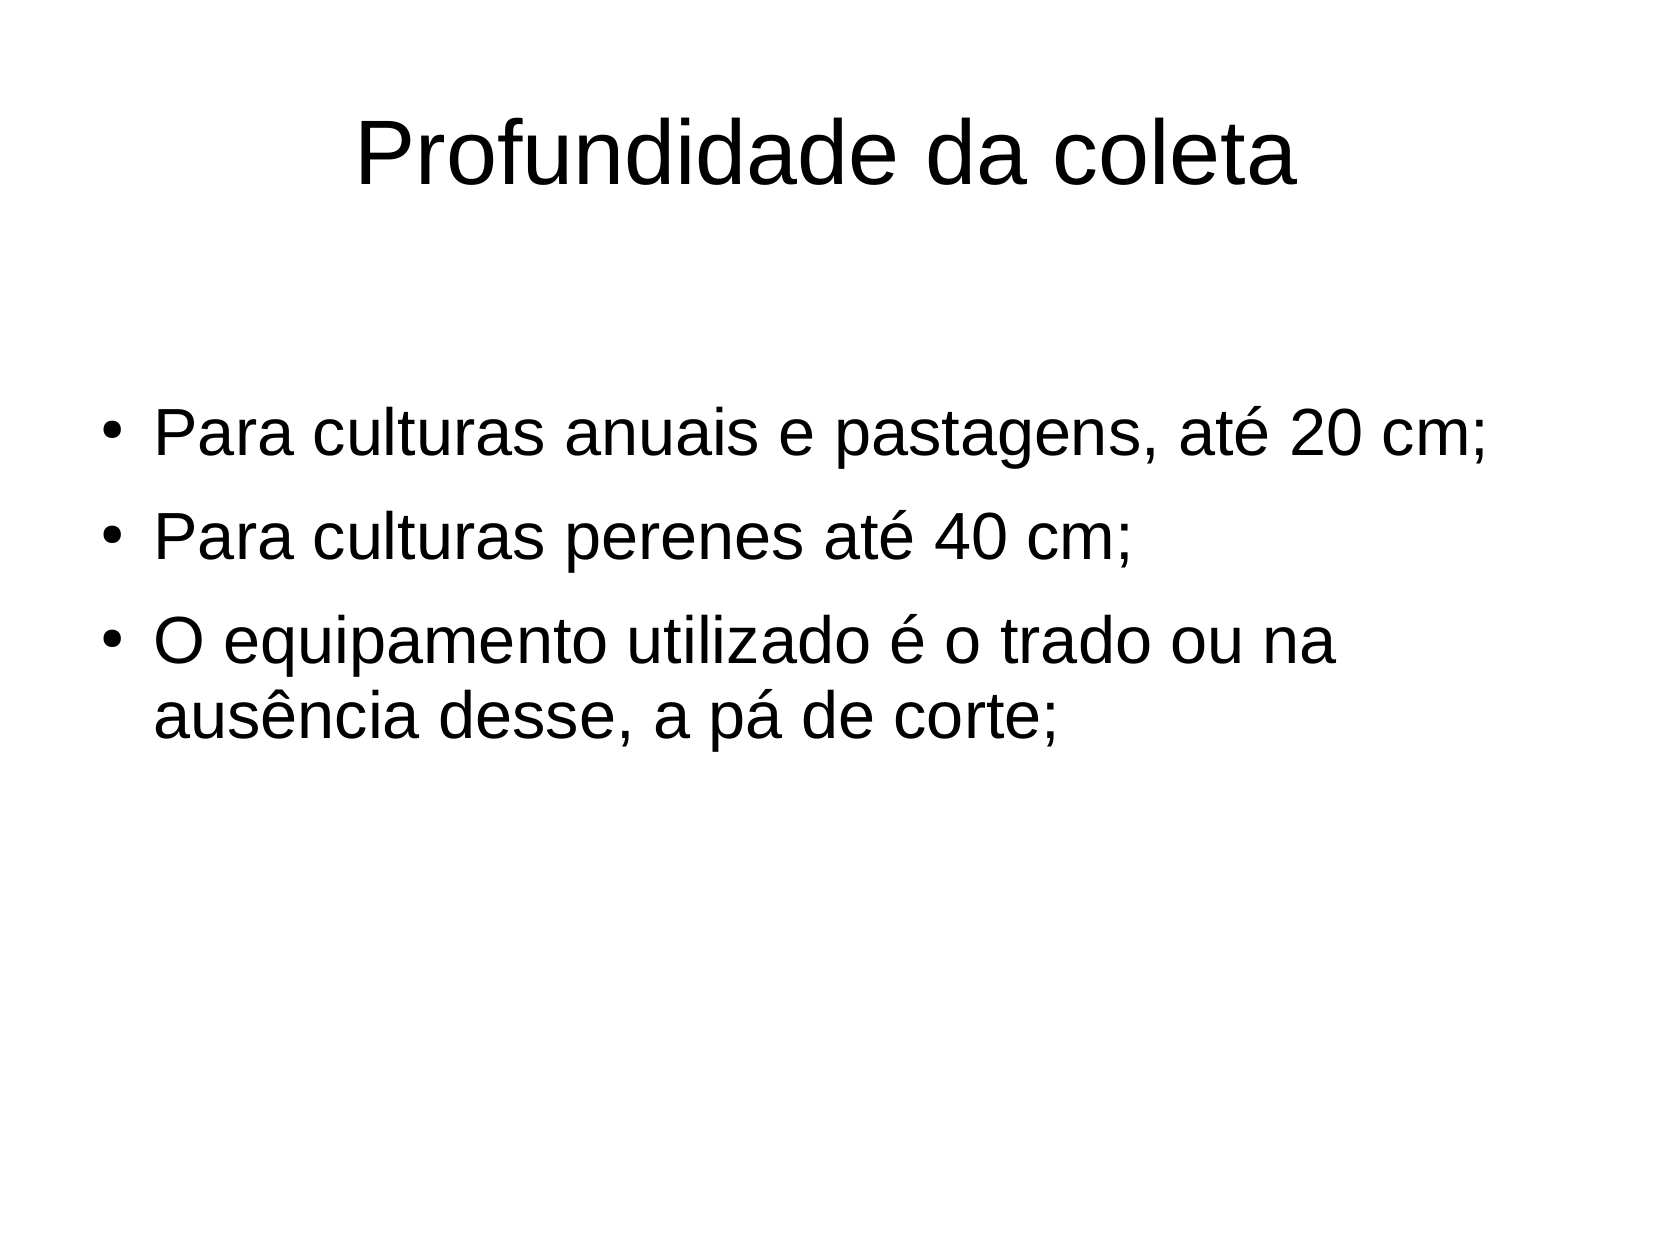

# Profundidade da coleta
Para culturas anuais e pastagens, até 20 cm;
Para culturas perenes até 40 cm;
O equipamento utilizado é o trado ou na ausência desse, a pá de corte;